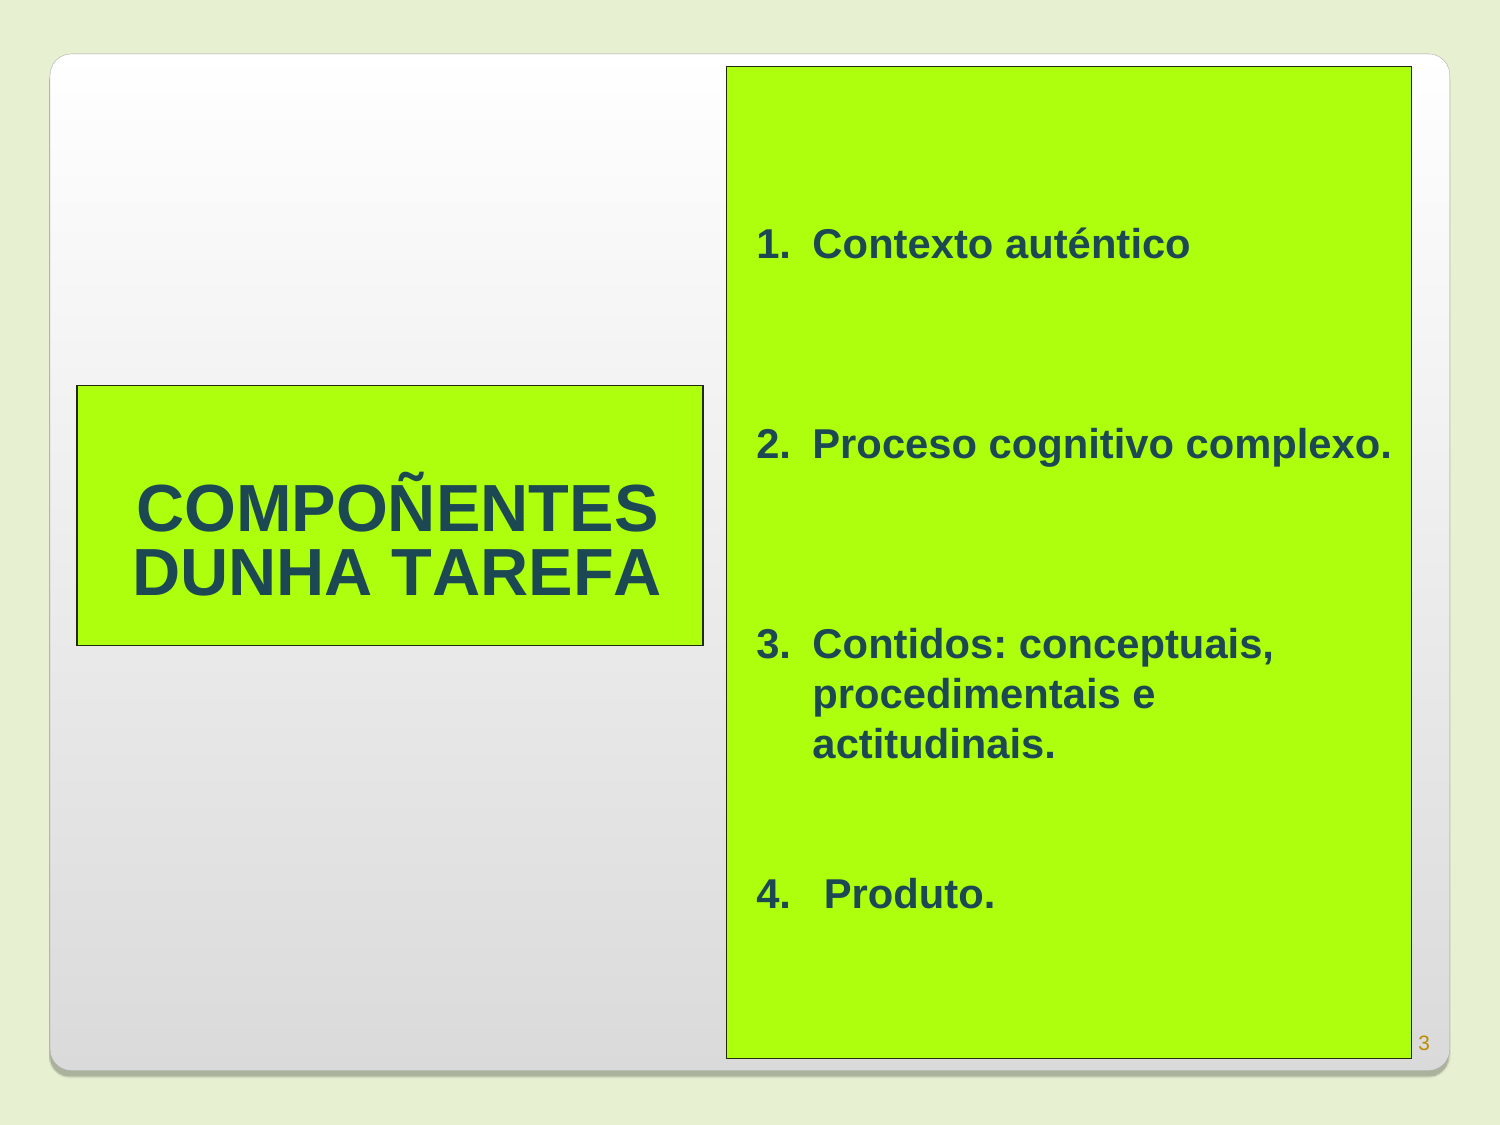

Contexto auténtico
Proceso cognitivo complexo.
Contidos: conceptuais, procedimentais e actitudinais.
 Produto.
COMPOÑENTES DUNHA TAREFA